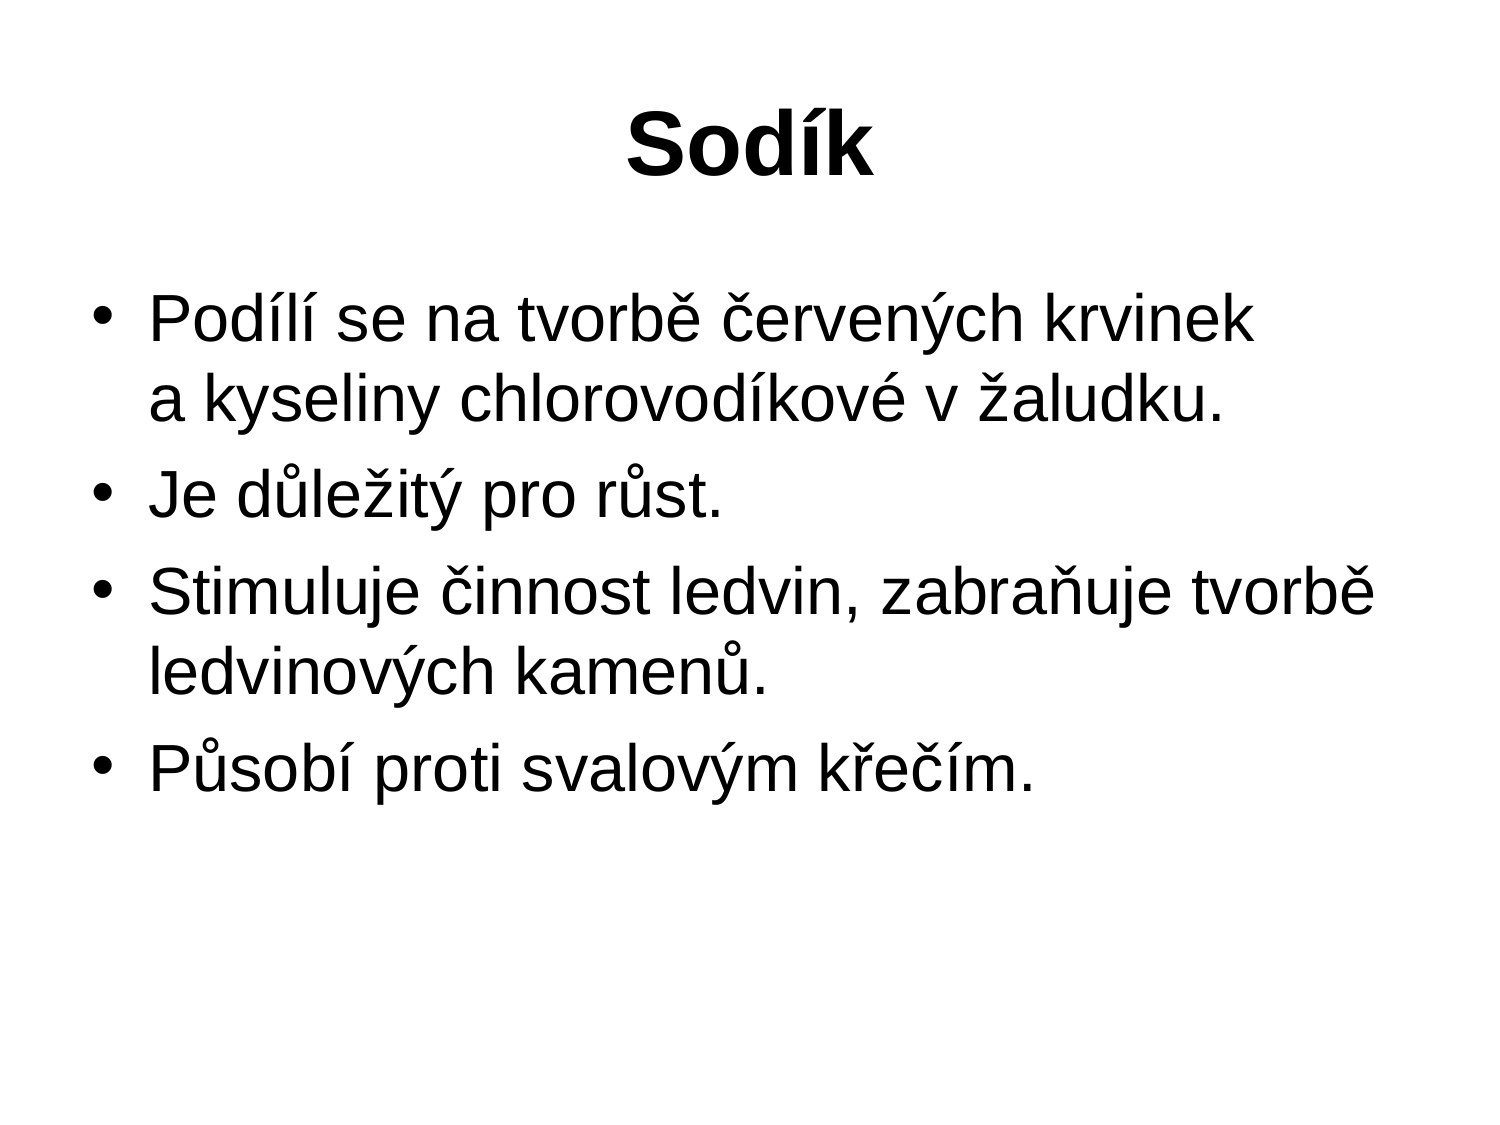

# Sodík
Podílí se na tvorbě červených krvinek
a kyseliny chlorovodíkové v žaludku.
Je důležitý pro růst.
Stimuluje činnost ledvin, zabraňuje tvorbě ledvinových kamenů.
Působí proti svalovým křečím.